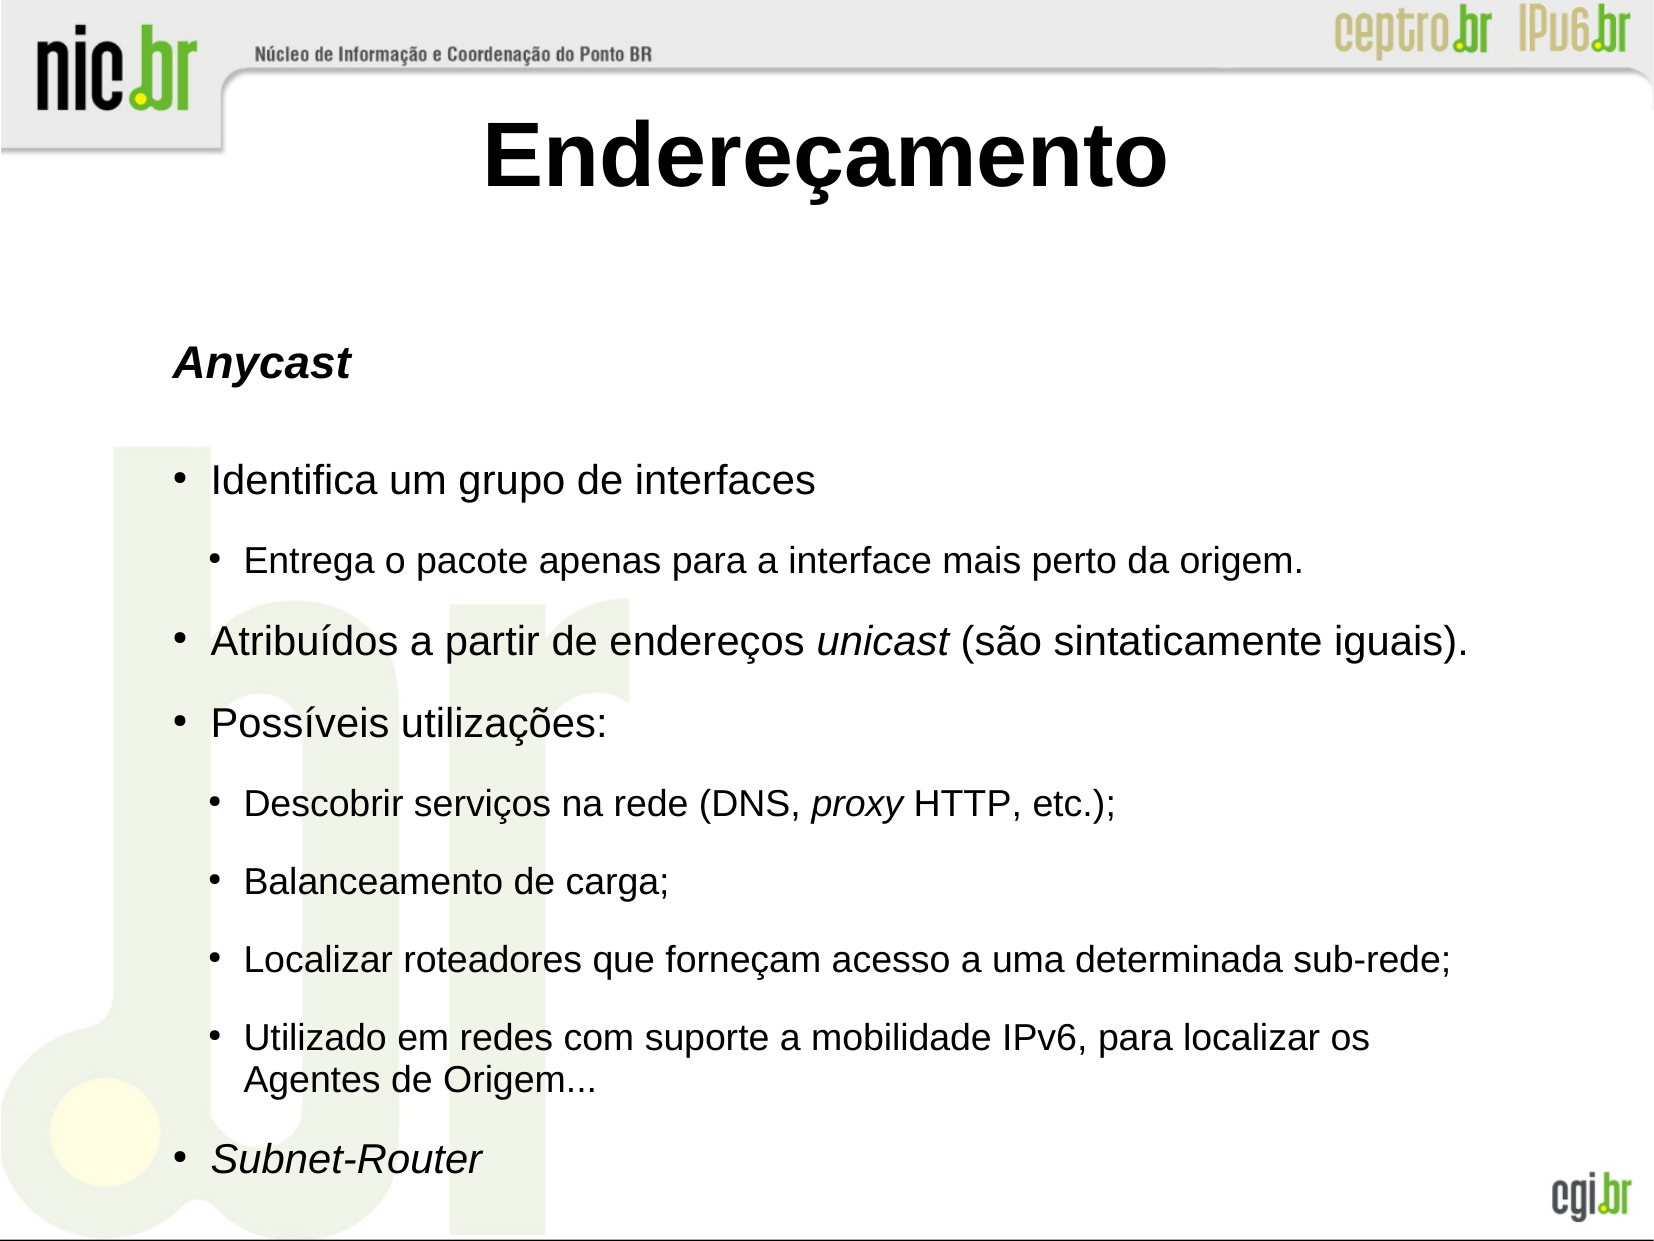

Endereçamento
Anycast
 Identifica um grupo de interfaces
Entrega o pacote apenas para a interface mais perto da origem.
 Atribuídos a partir de endereços unicast (são sintaticamente iguais).
 Possíveis utilizações:
Descobrir serviços na rede (DNS, proxy HTTP, etc.)‏;
Balanceamento de carga;
Localizar roteadores que forneçam acesso a uma determinada sub-rede;
Utilizado em redes com suporte a mobilidade IPv6, para localizar os Agentes de Origem...
 Subnet-Router